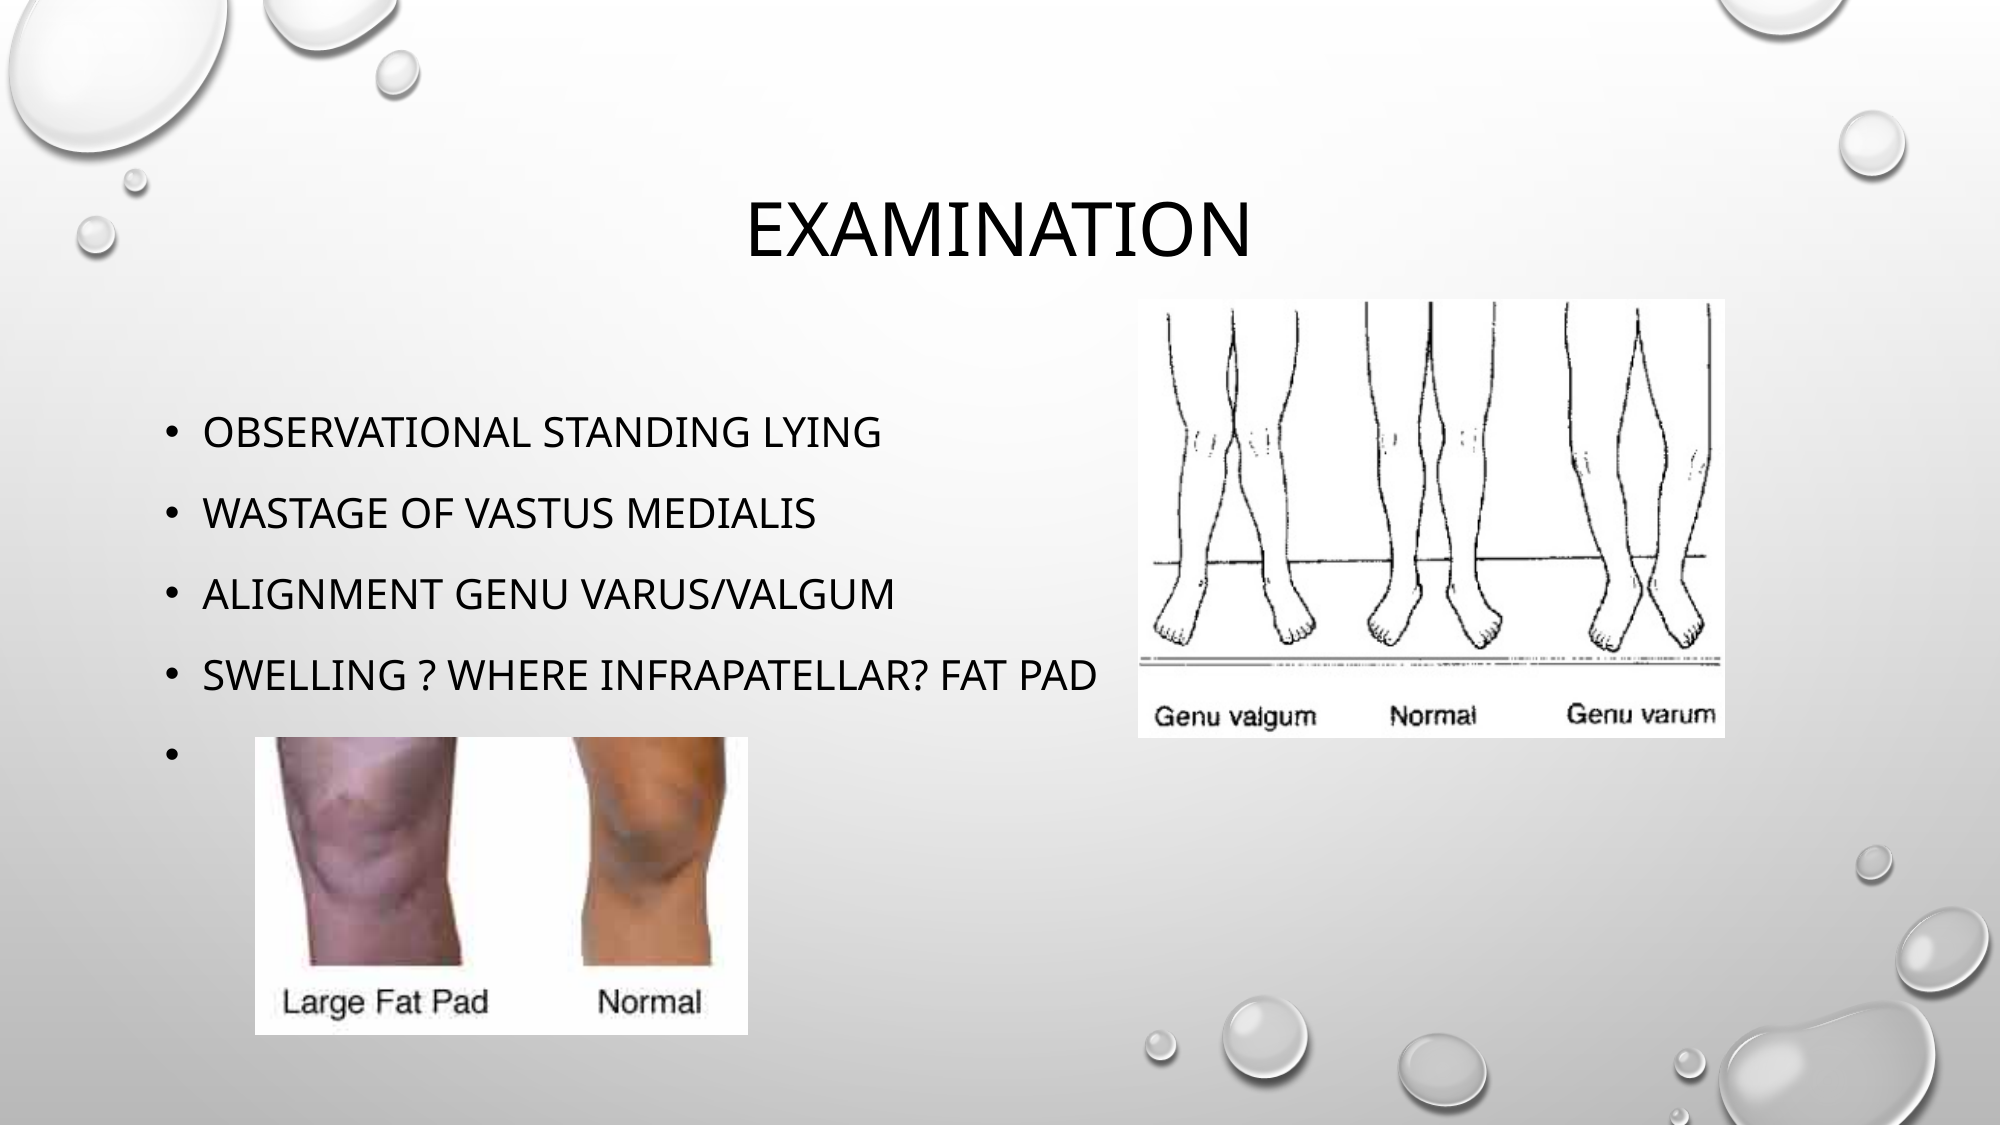

# Examination
Observational standing lying
Wastage of vastus medialis
Alignment genu Varus/valgum
Swelling ? Where infrapatellar? Fat pad